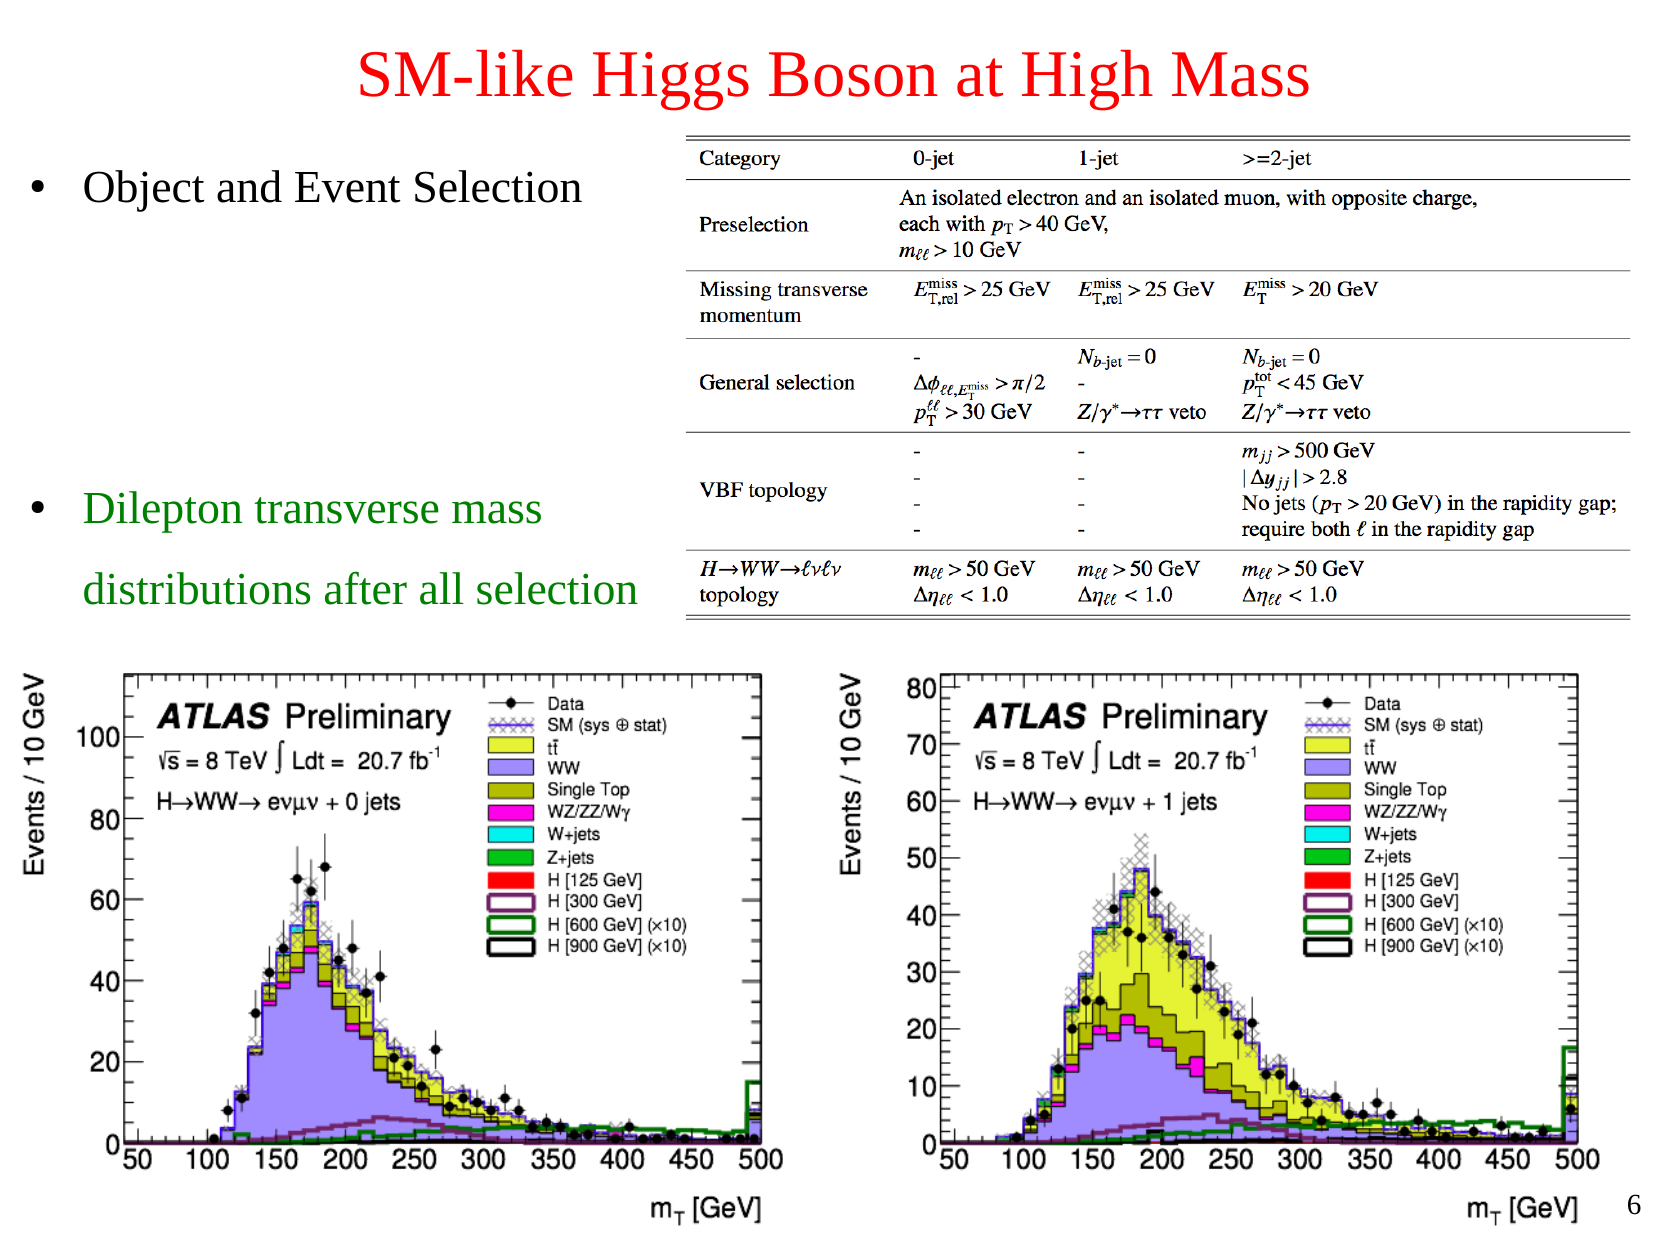

# SM-like Higgs Boson at High Mass
Object and Event Selection
Dilepton transverse mass
distributions after all selection
6